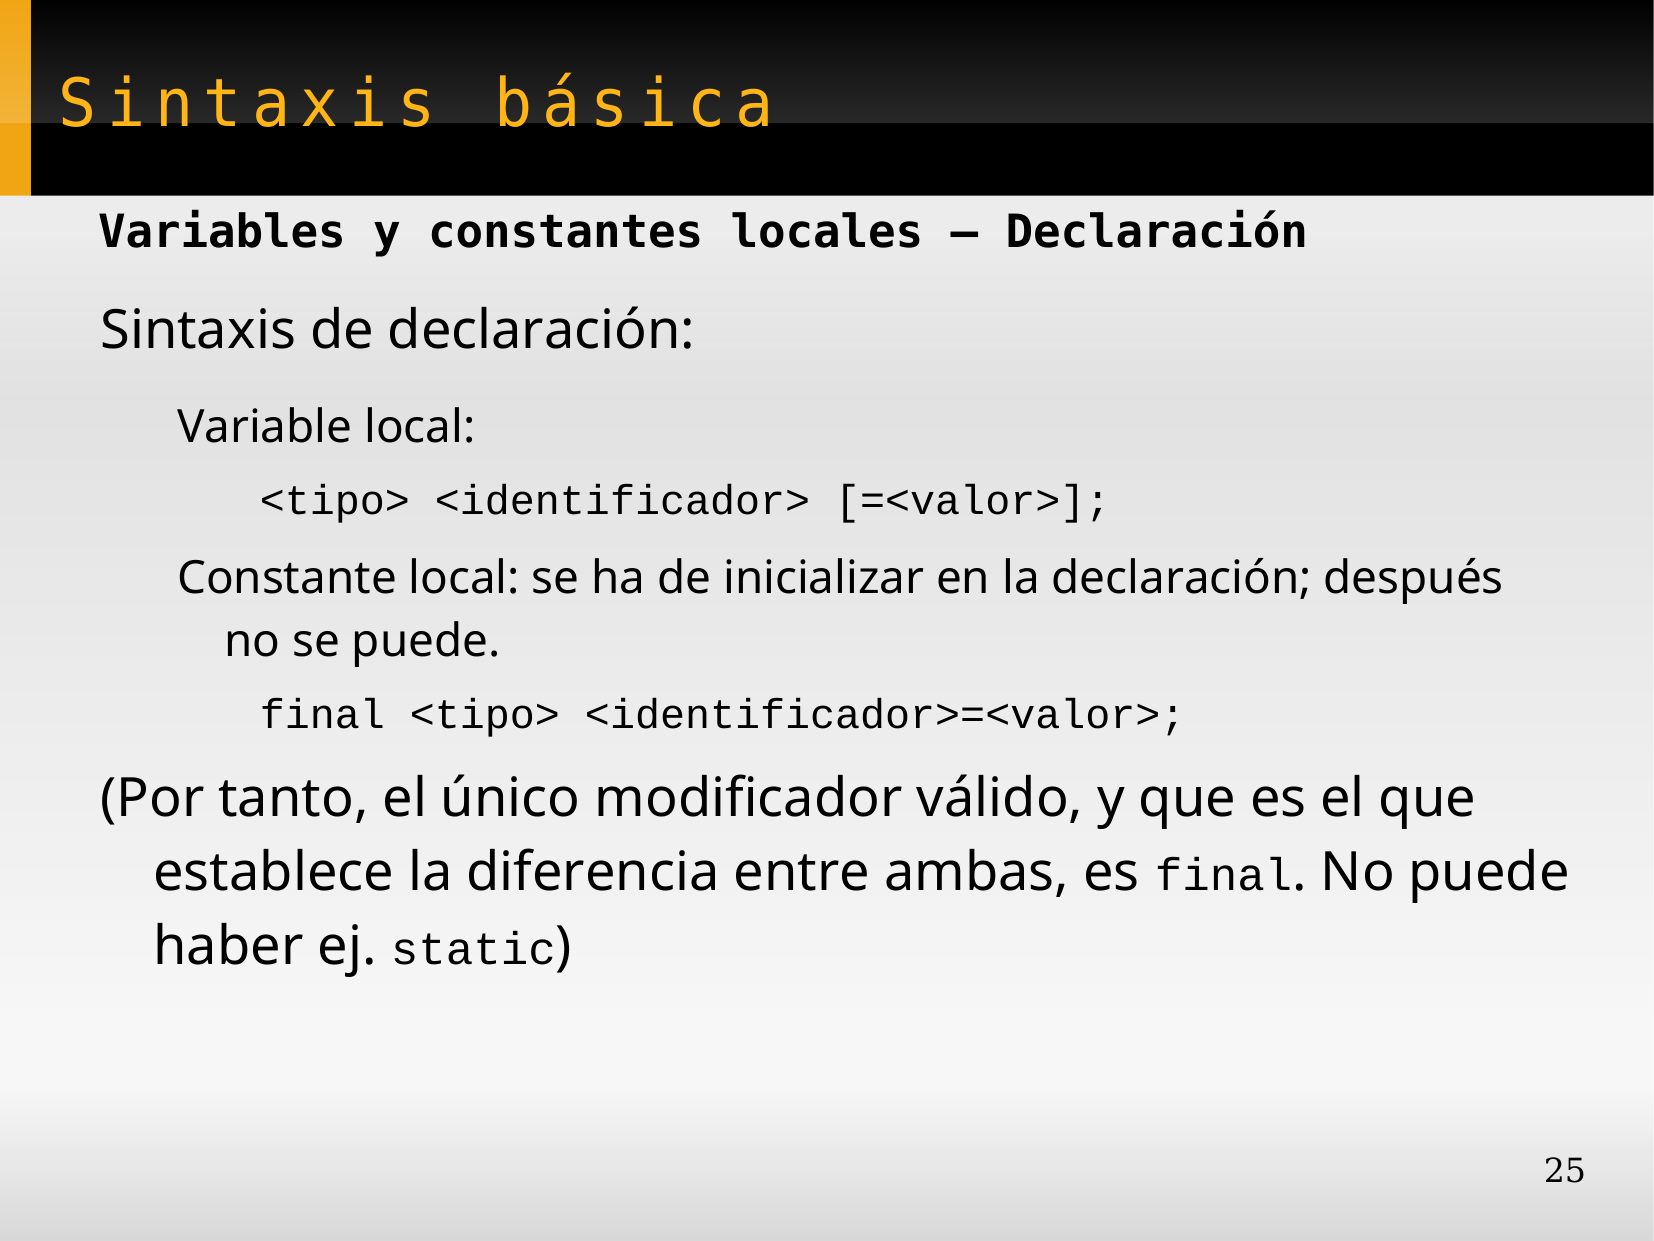

# Sintaxis básica
Variables y constantes locales – Declaración
Sintaxis de declaración:
Variable local:
<tipo> <identificador> [=<valor>];
Constante local: se ha de inicializar en la declaración; después no se puede.
final <tipo> <identificador>=<valor>;
(Por tanto, el único modificador válido, y que es el que establece la diferencia entre ambas, es final. No puede haber ej. static)
25